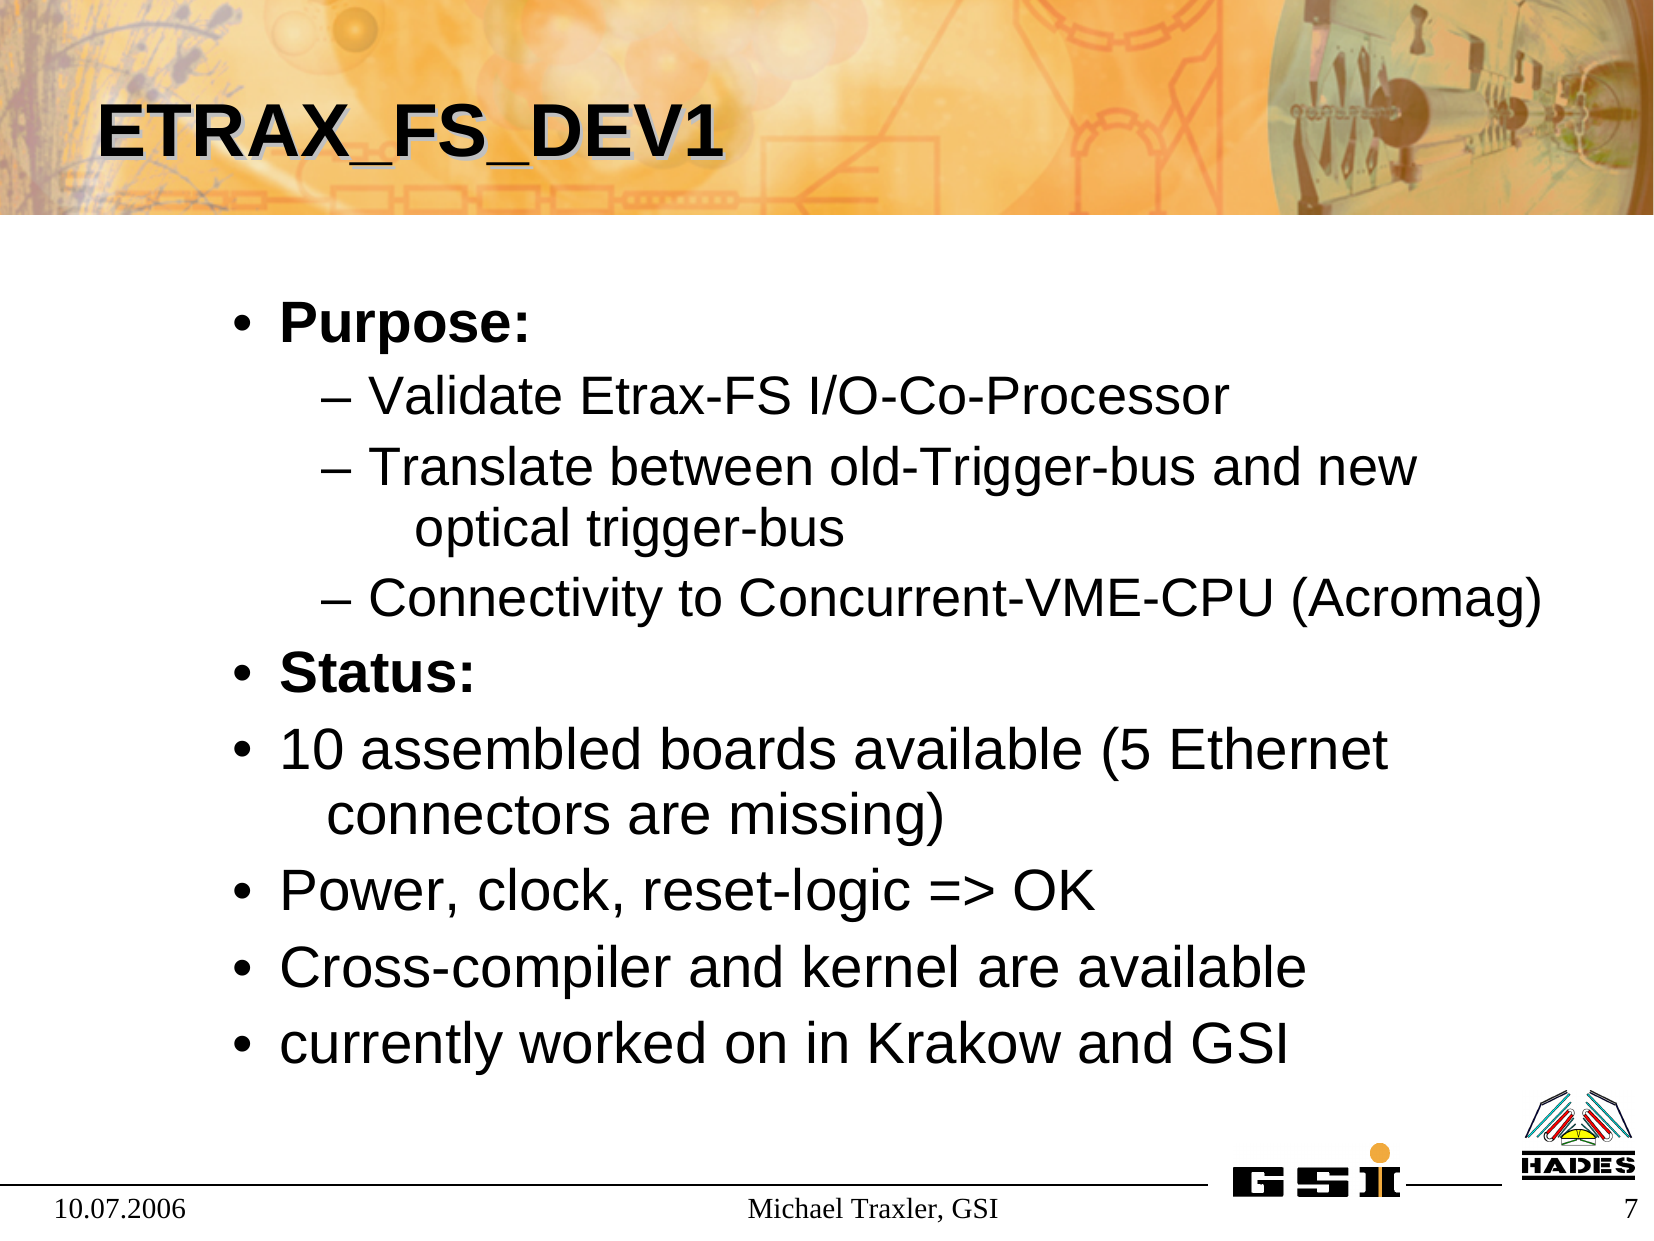

# ETRAX_FS_DEV1
Purpose:
Validate Etrax-FS I/O-Co-Processor
Translate between old-Trigger-bus and new optical trigger-bus
Connectivity to Concurrent-VME-CPU (Acromag)
Status:
10 assembled boards available (5 Ethernet connectors are missing)
Power, clock, reset-logic => OK
Cross-compiler and kernel are available
currently worked on in Krakow and GSI
10.07.2006
Michael Traxler, GSI
7